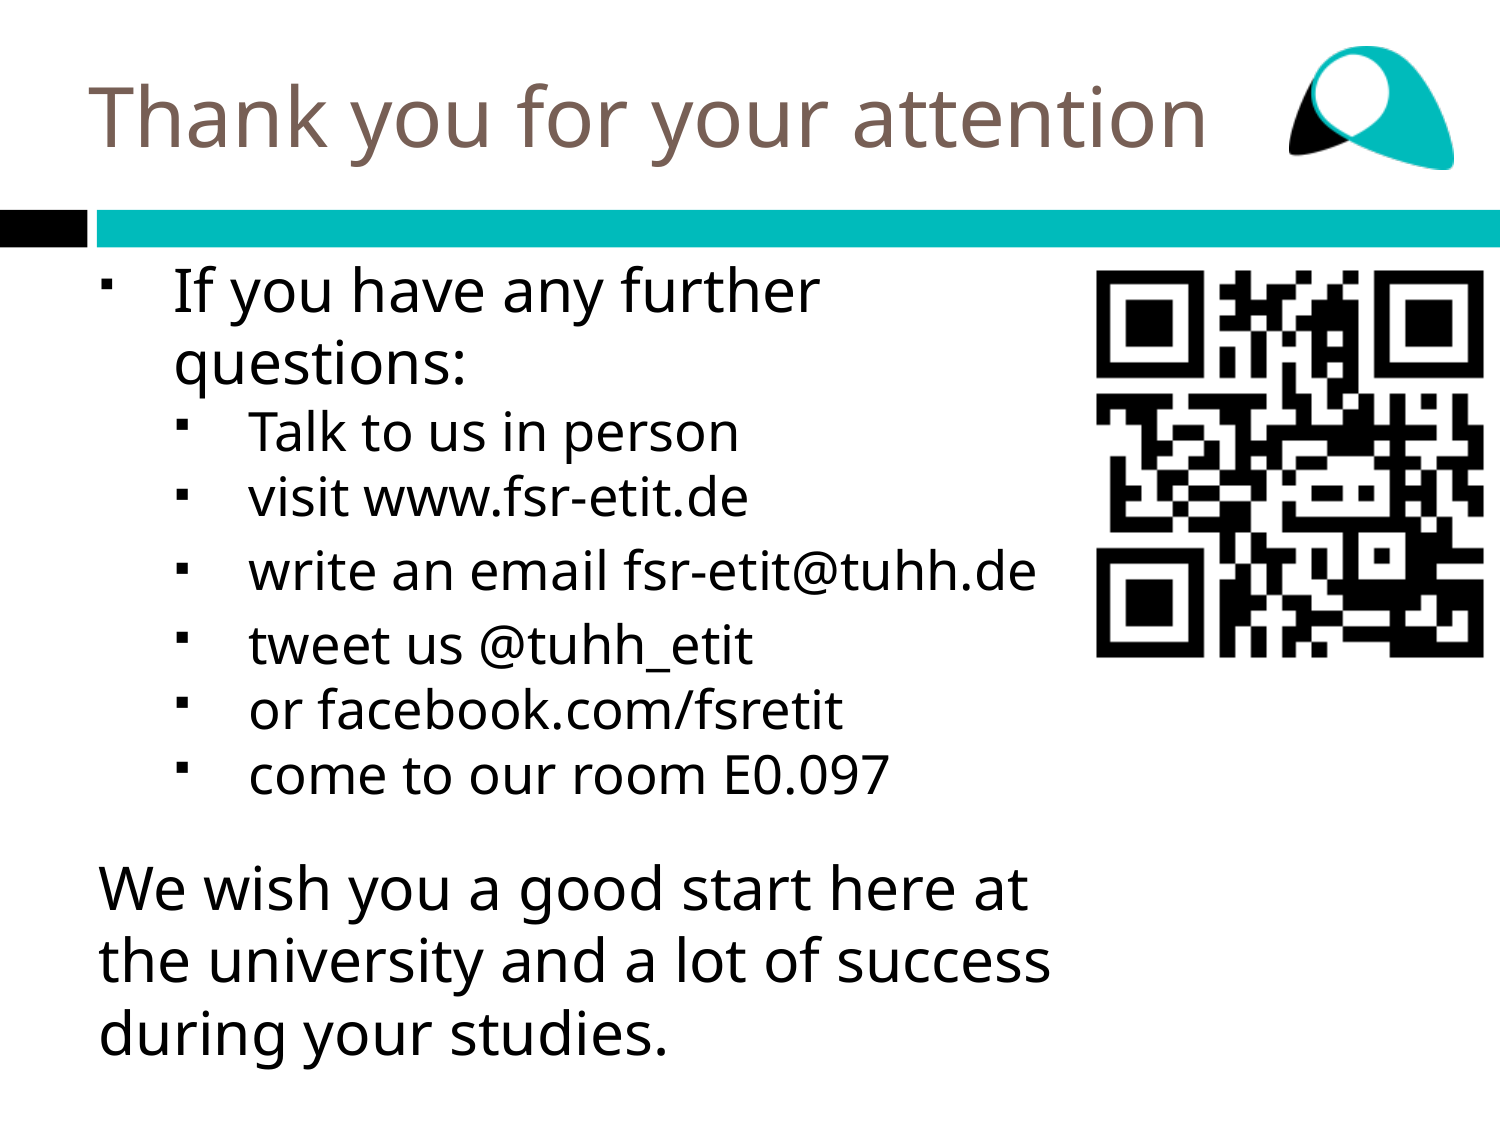

Thank you for your attention
If you have any further questions:
Talk to us in person
visit www.fsr-etit.de
write an email fsr-etit@tuhh.de
tweet us @tuhh_etit
or facebook.com/fsretit
come to our room E0.097
We wish you a good start here at the university and a lot of success during your studies.